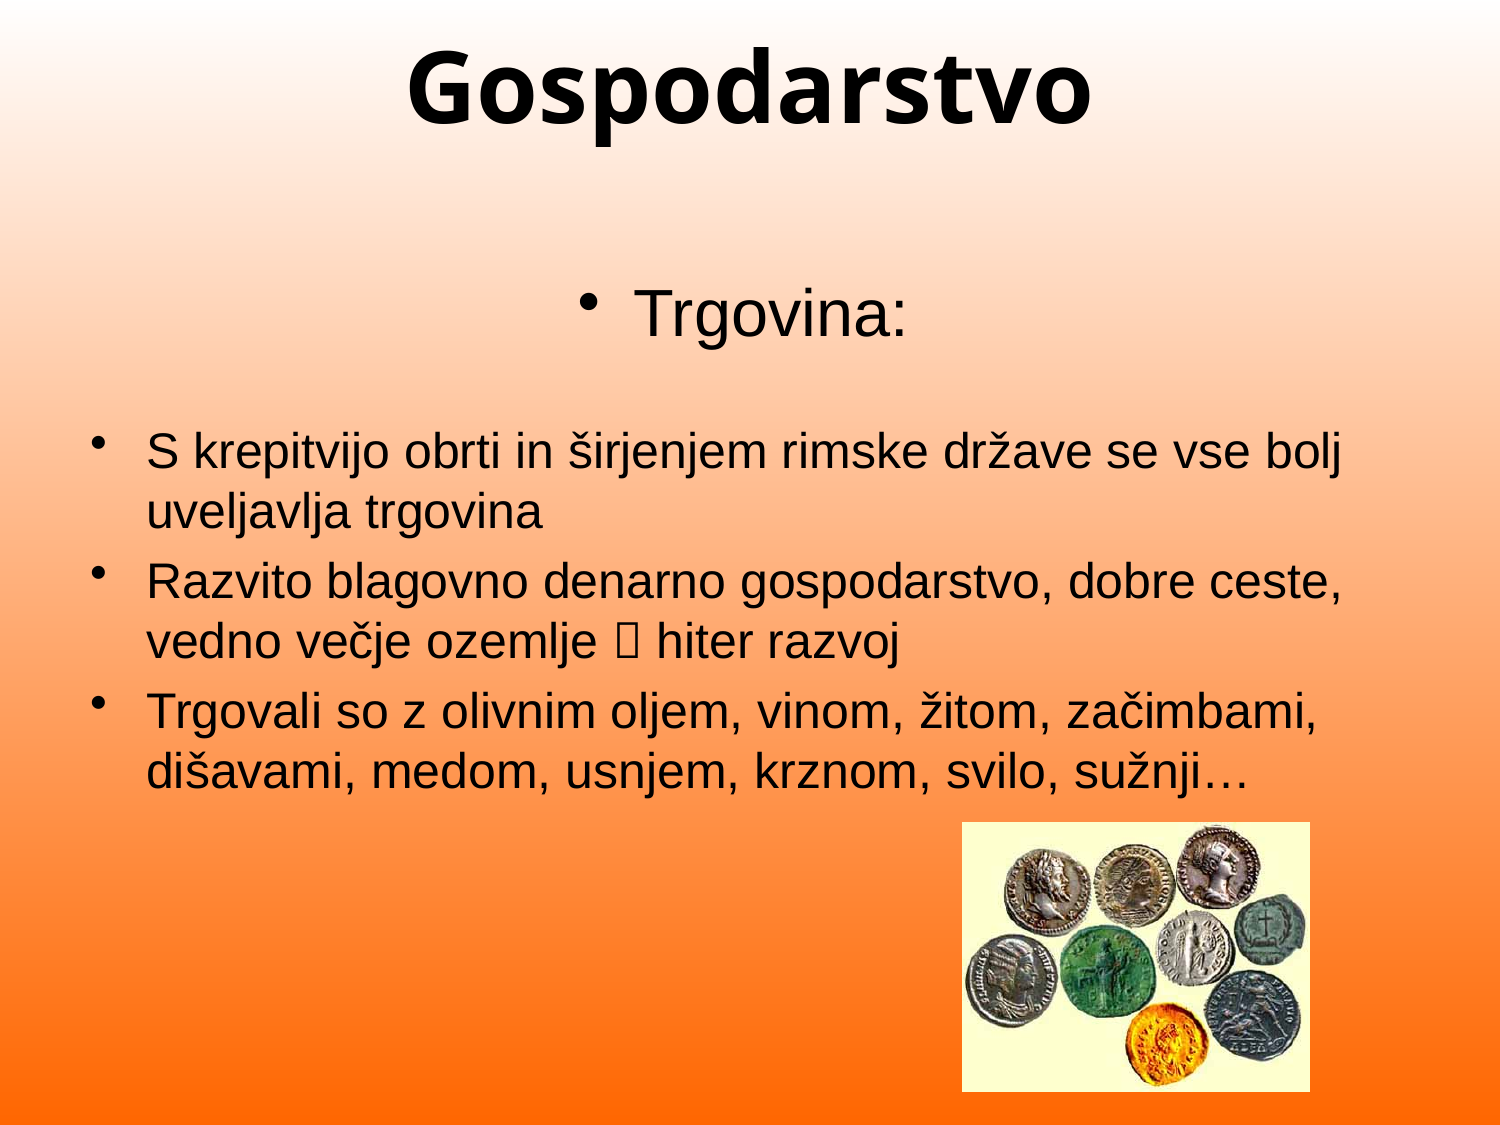

# Gospodarstvo
Trgovina:
S krepitvijo obrti in širjenjem rimske države se vse bolj uveljavlja trgovina
Razvito blagovno denarno gospodarstvo, dobre ceste, vedno večje ozemlje  hiter razvoj
Trgovali so z olivnim oljem, vinom, žitom, začimbami, dišavami, medom, usnjem, krznom, svilo, sužnji…